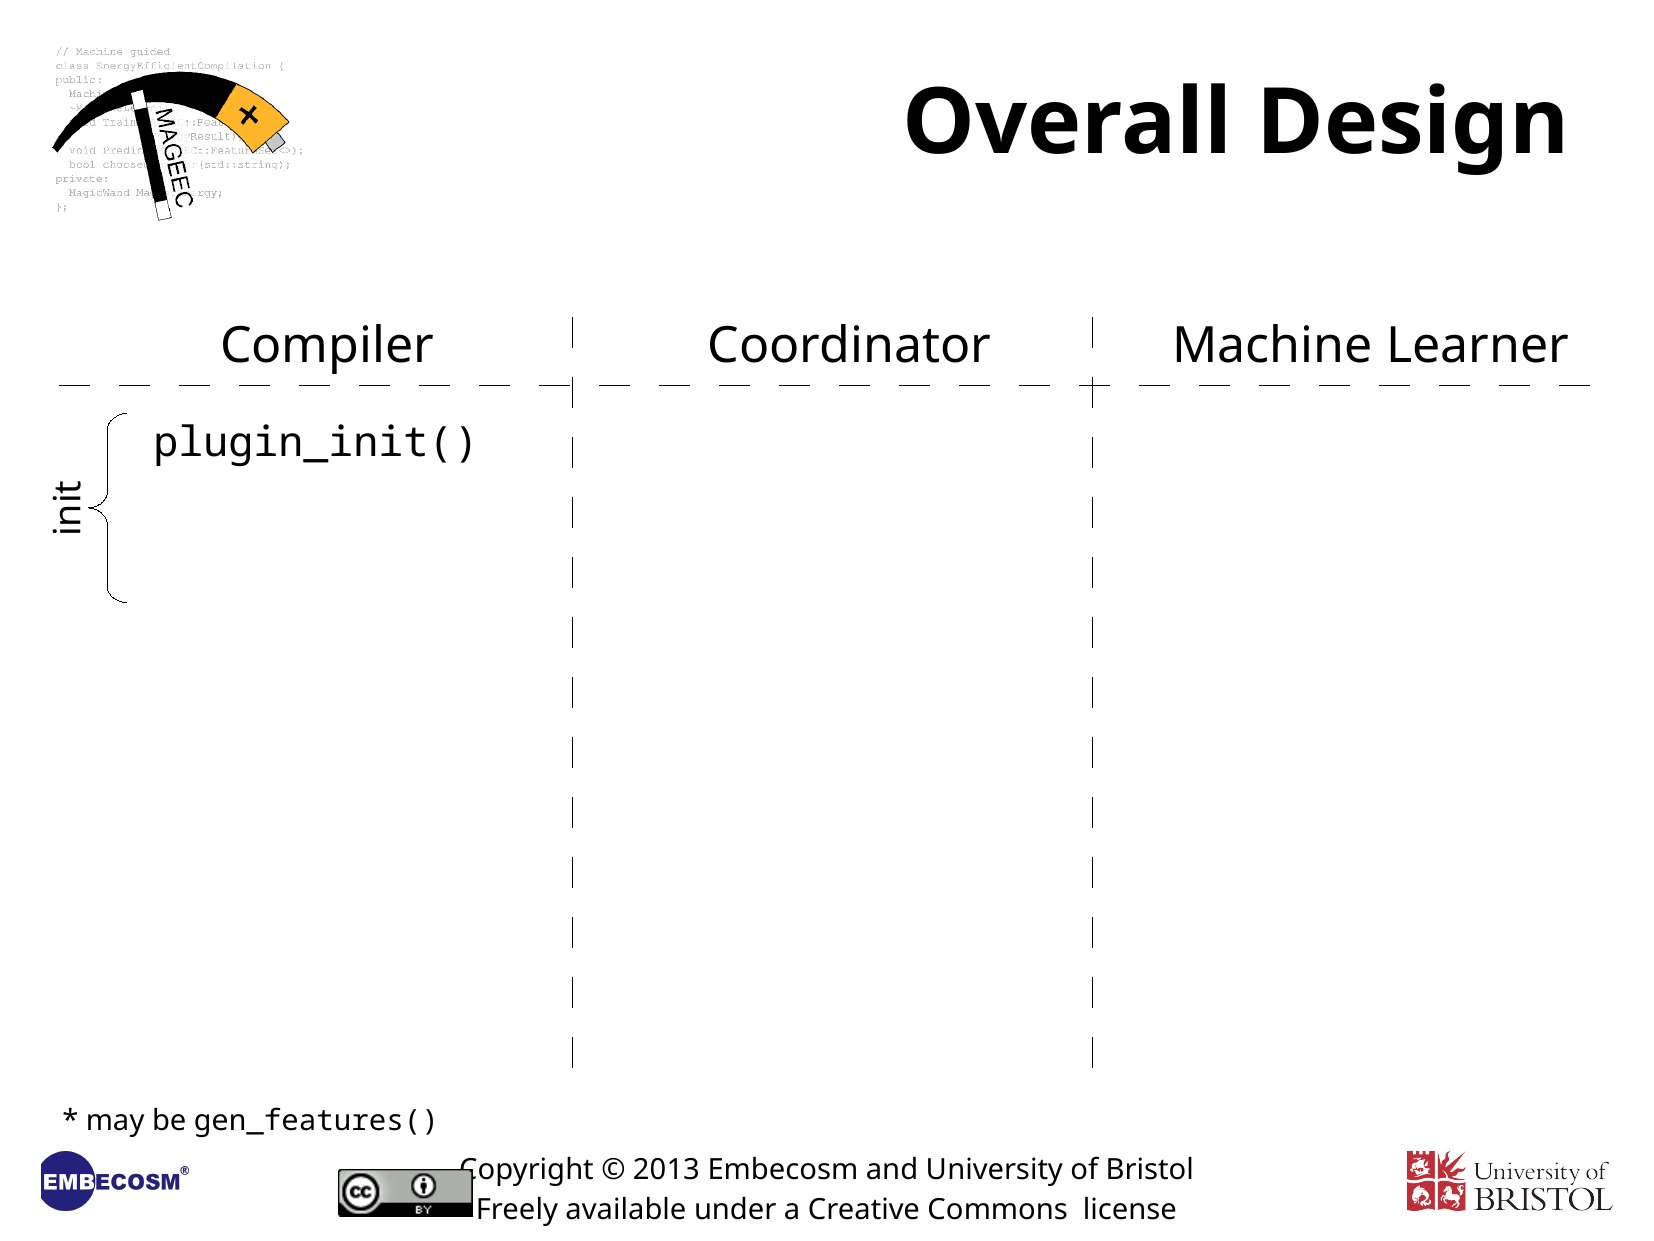

# Overall Design
Compiler
Coordinator
Machine Learner
plugin_init()
init
* may be gen_features()